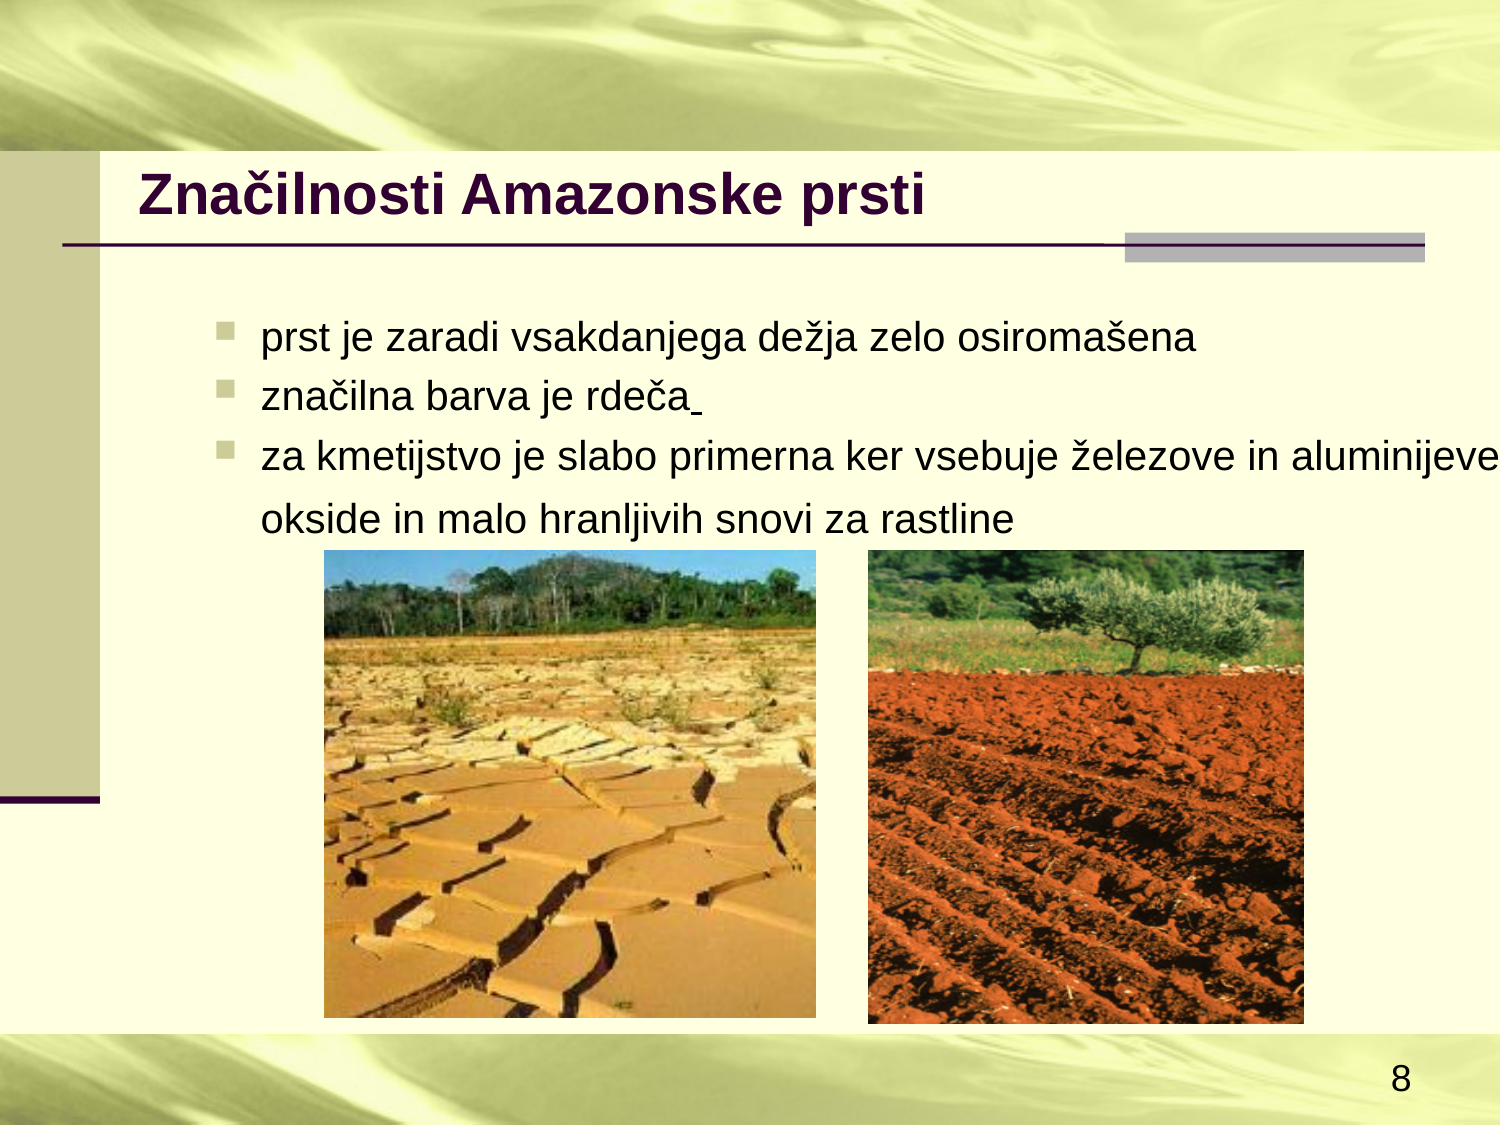

# Značilnosti Amazonske prsti
prst je zaradi vsakdanjega dežja zelo osiromašena
značilna barva je rdeča
za kmetijstvo je slabo primerna ker vsebuje železove in aluminijeve okside in malo hranljivih snovi za rastline